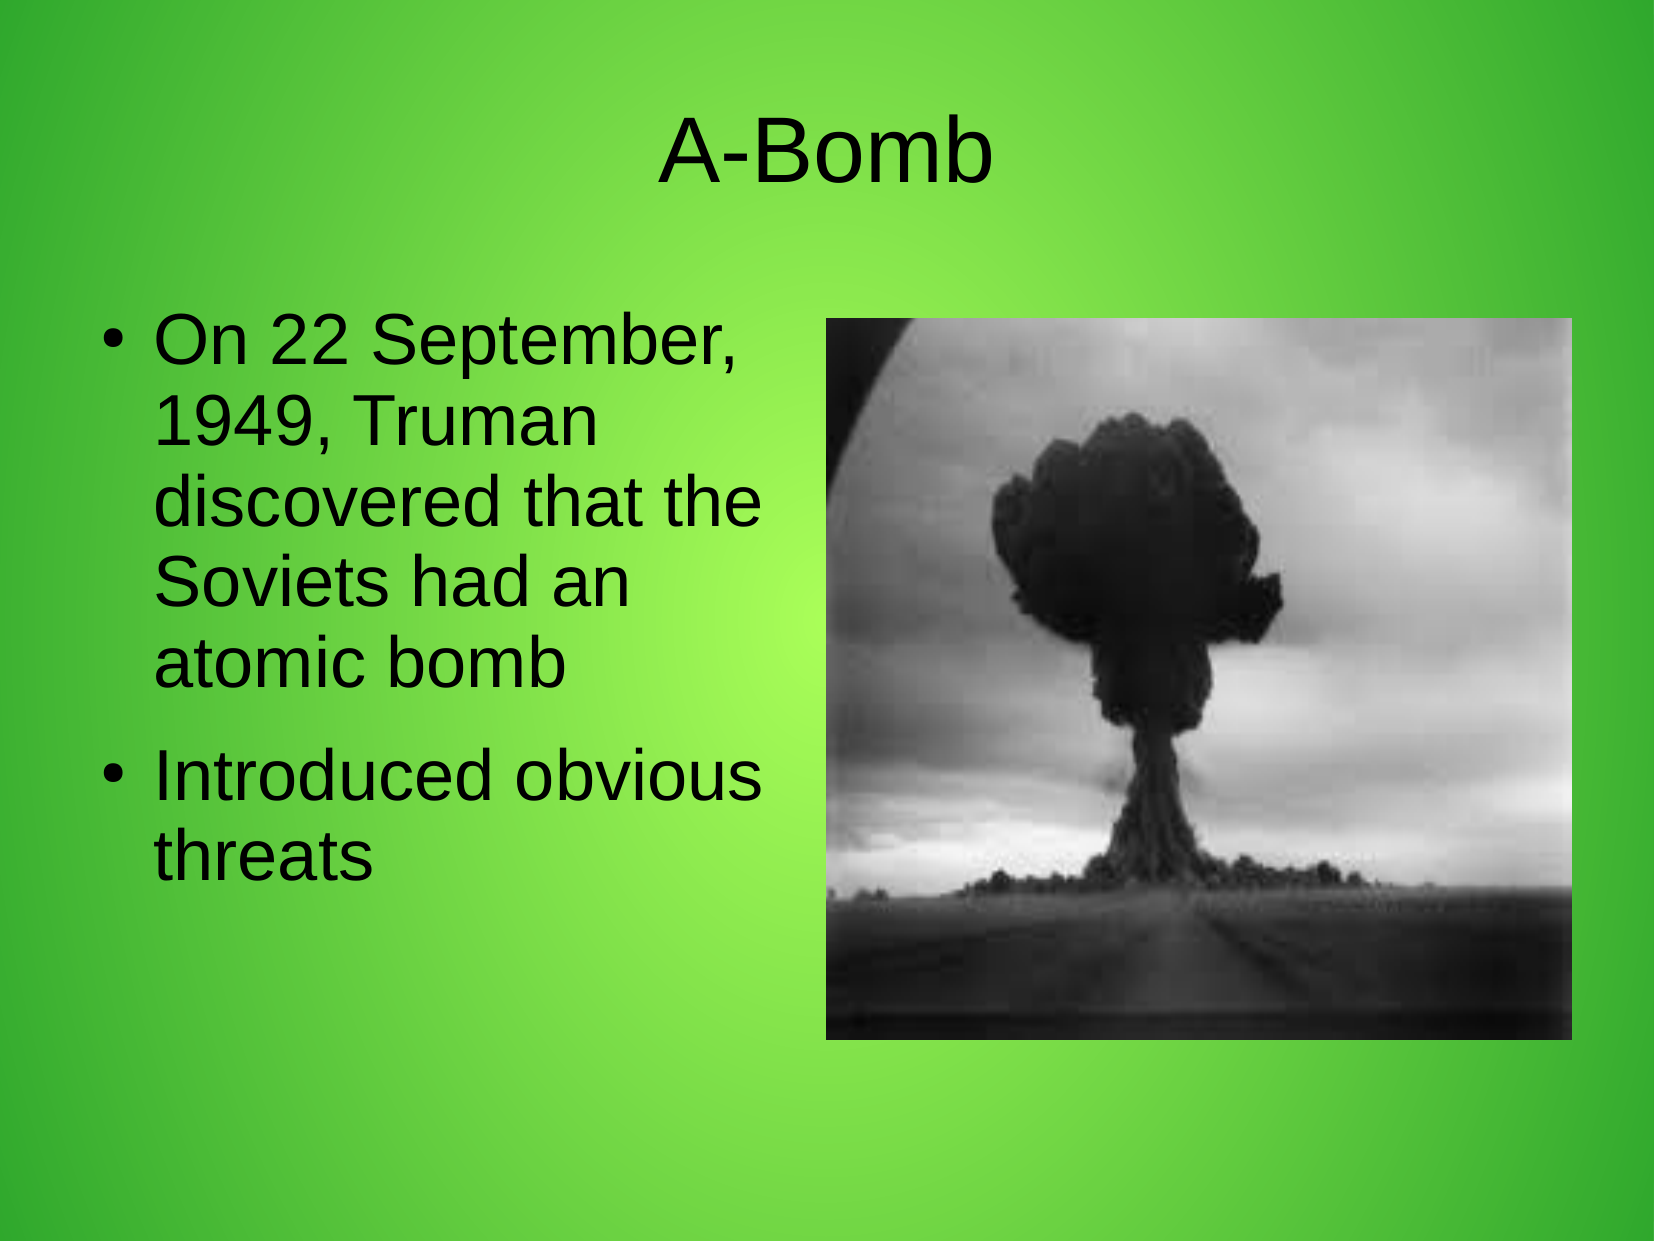

# A-Bomb
On 22 September, 1949, Truman discovered that the Soviets had an atomic bomb
Introduced obvious threats